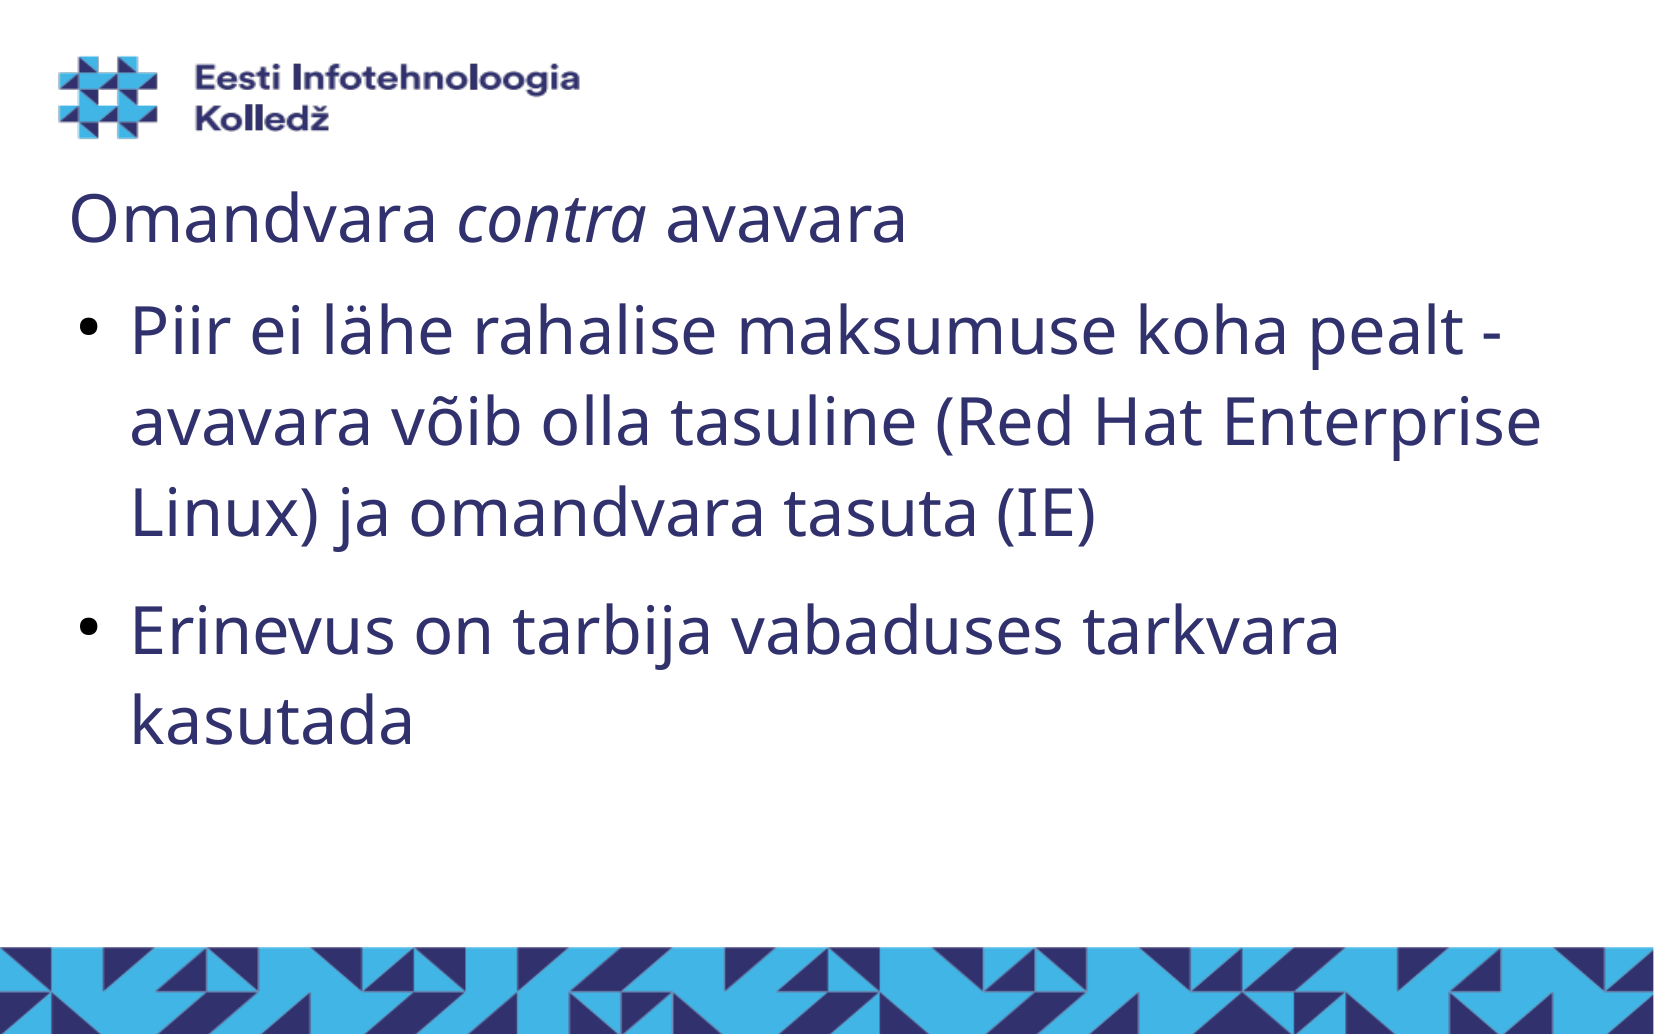

# Omandvara contra avavara
Piir ei lähe rahalise maksumuse koha pealt - avavara võib olla tasuline (Red Hat Enterprise Linux) ja omandvara tasuta (IE)
Erinevus on tarbija vabaduses tarkvara kasutada